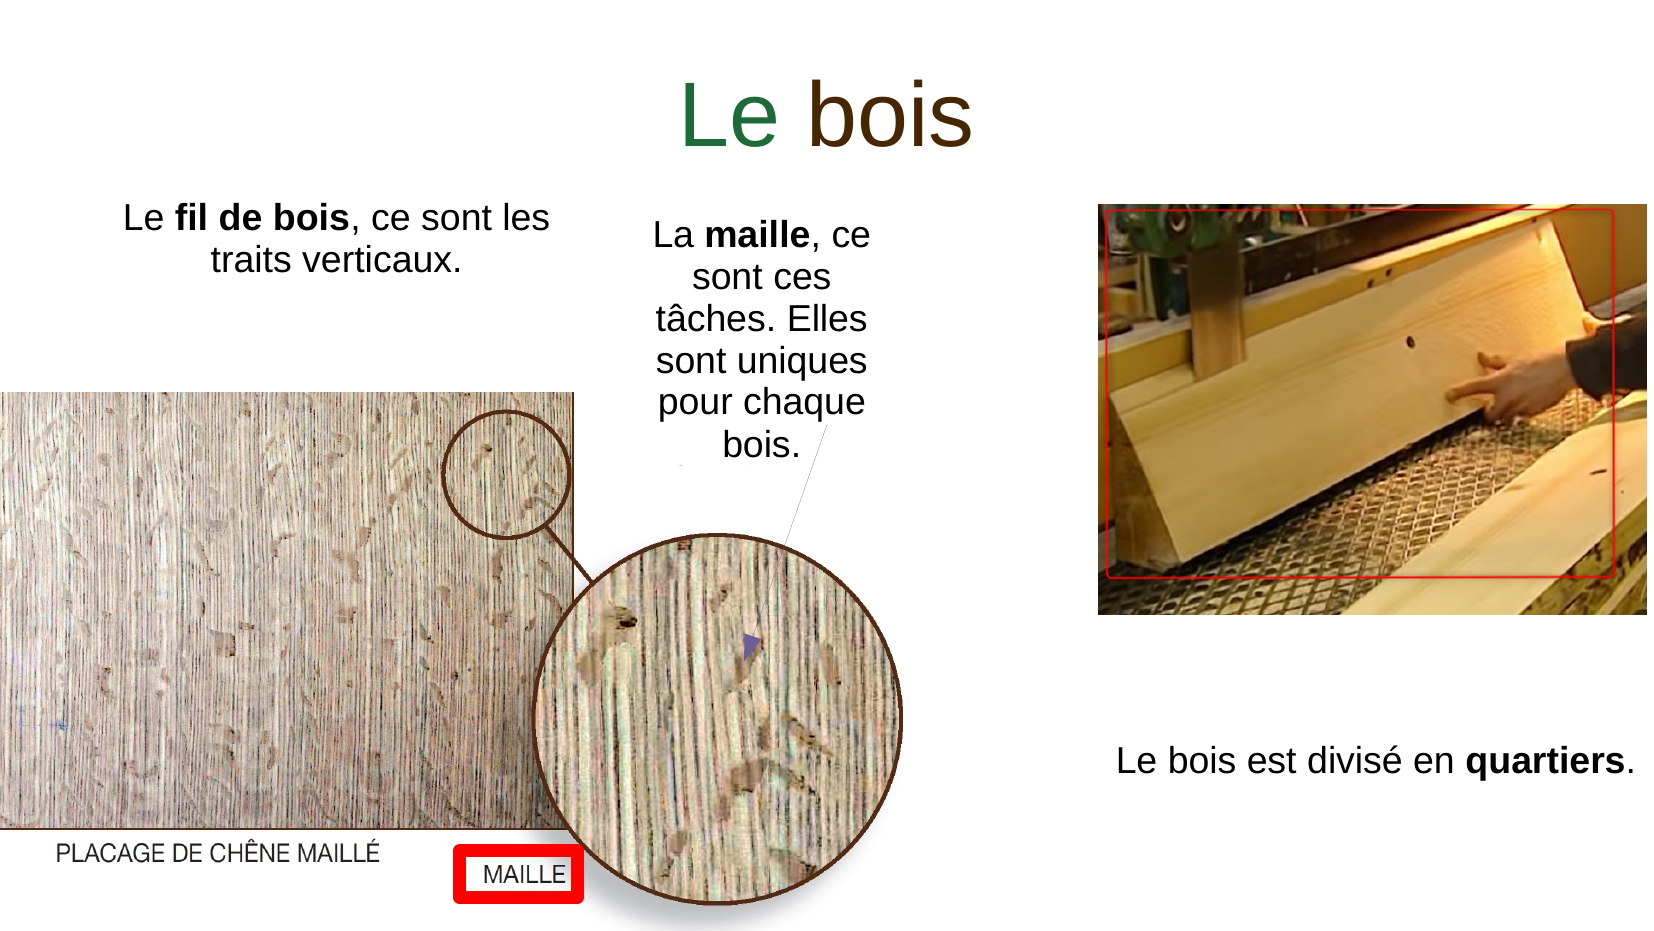

# Le bois
Le fil de bois, ce sont les traits verticaux.
La maille, ce sont ces tâches. Elles sont uniques pour chaque bois.
Le bois est divisé en quartiers.